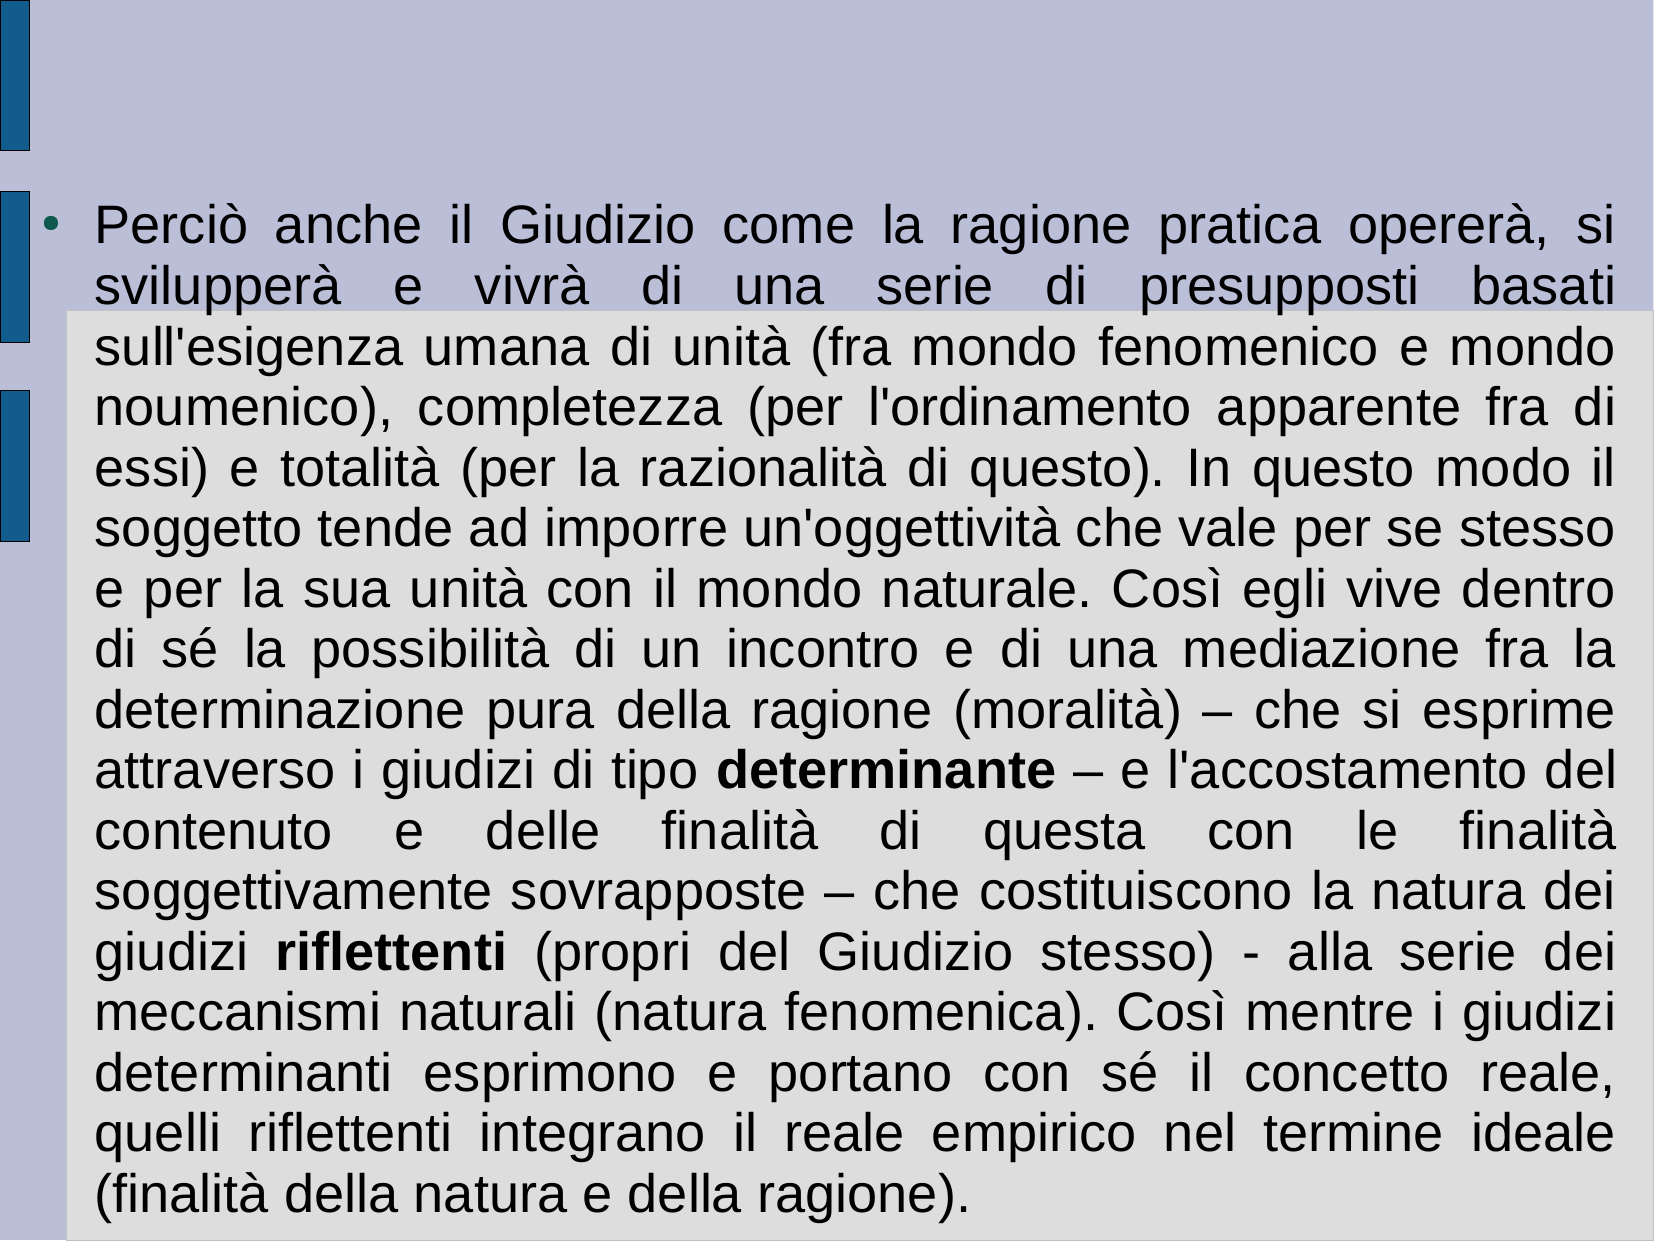

#
Perciò anche il Giudizio come la ragione pratica opererà, si svilupperà e vivrà di una serie di presupposti basati sull'esigenza umana di unità (fra mondo fenomenico e mondo noumenico), completezza (per l'ordinamento apparente fra di essi) e totalità (per la razionalità di questo). In questo modo il soggetto tende ad imporre un'oggettività che vale per se stesso e per la sua unità con il mondo naturale. Così egli vive dentro di sé la possibilità di un incontro e di una mediazione fra la determinazione pura della ragione (moralità) – che si esprime attraverso i giudizi di tipo determinante – e l'accostamento del contenuto e delle finalità di questa con le finalità soggettivamente sovrapposte – che costituiscono la natura dei giudizi riflettenti (propri del Giudizio stesso) - alla serie dei meccanismi naturali (natura fenomenica). Così mentre i giudizi determinanti esprimono e portano con sé il concetto reale, quelli riflettenti integrano il reale empirico nel termine ideale (finalità della natura e della ragione).